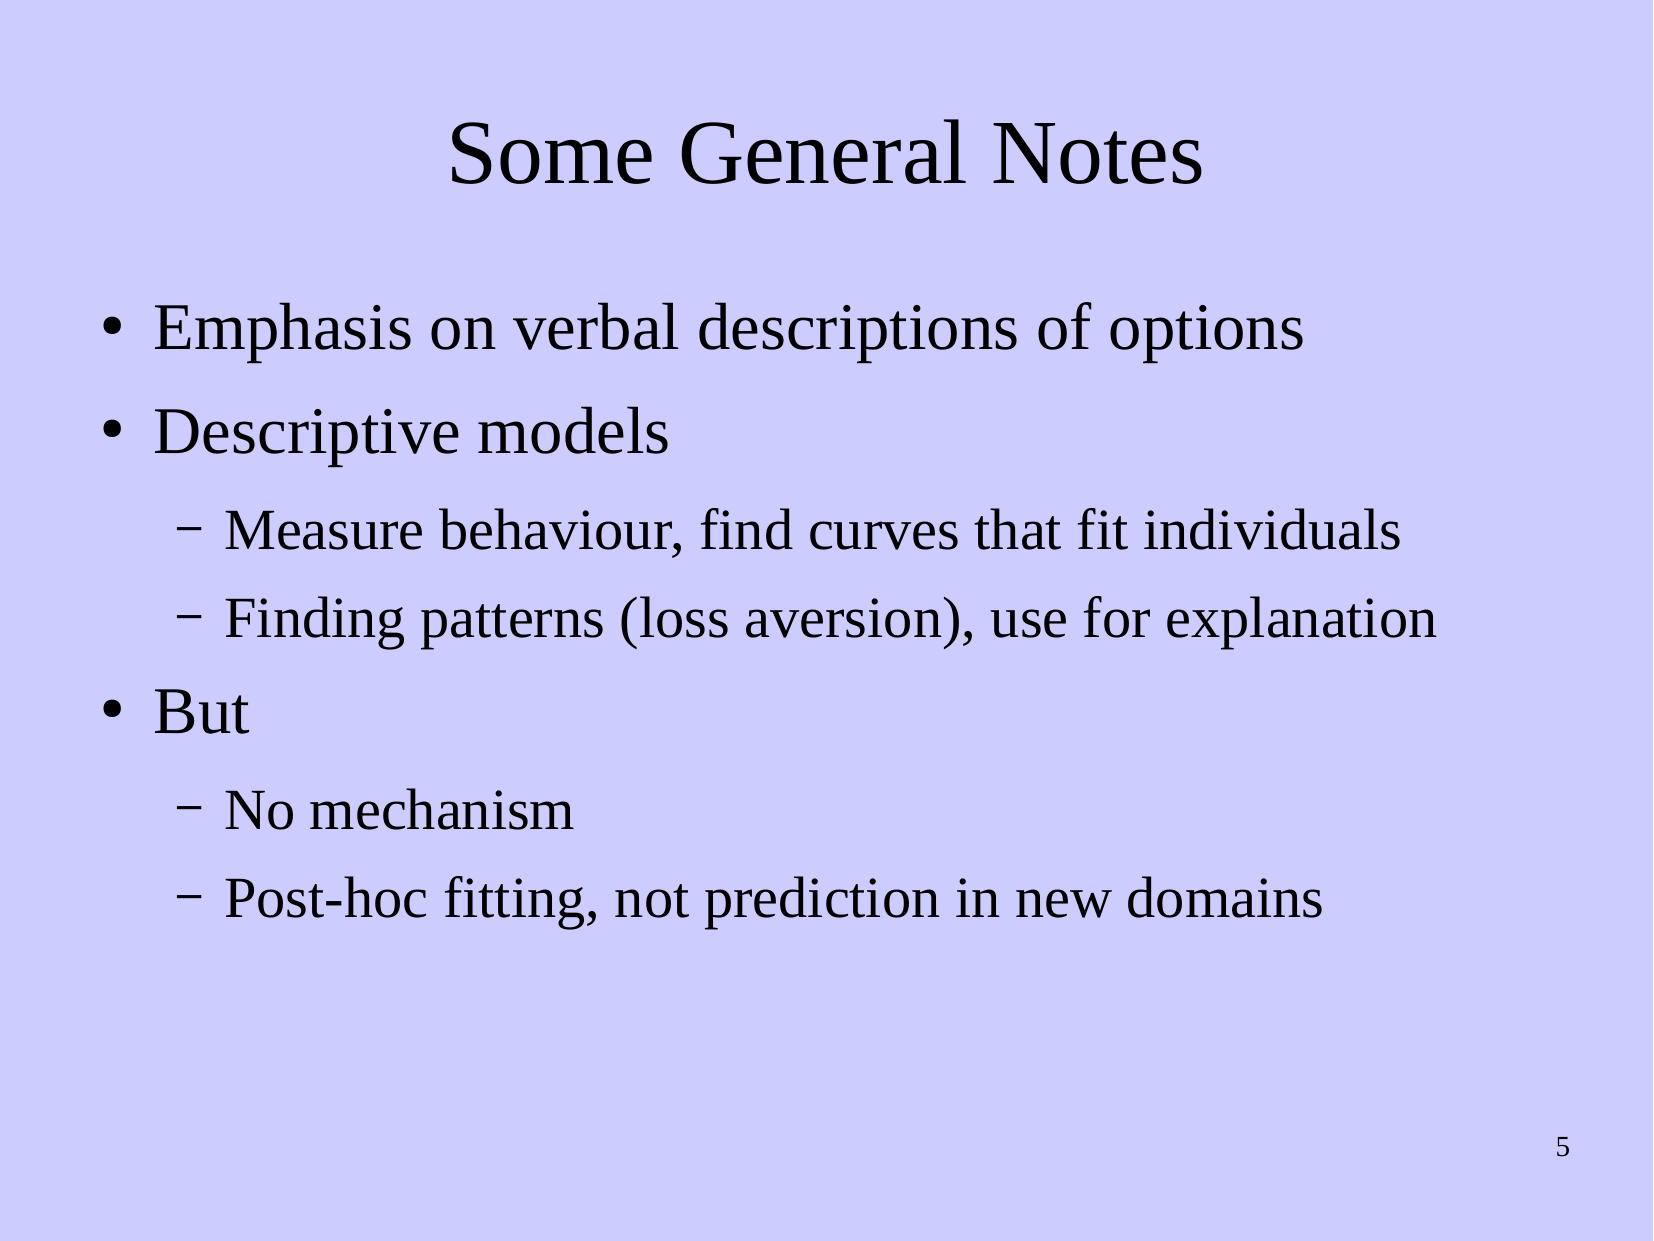

# Some General Notes
Emphasis on verbal descriptions of options
Descriptive models
Measure behaviour, find curves that fit individuals
Finding patterns (loss aversion), use for explanation
But
No mechanism
Post-hoc fitting, not prediction in new domains
5